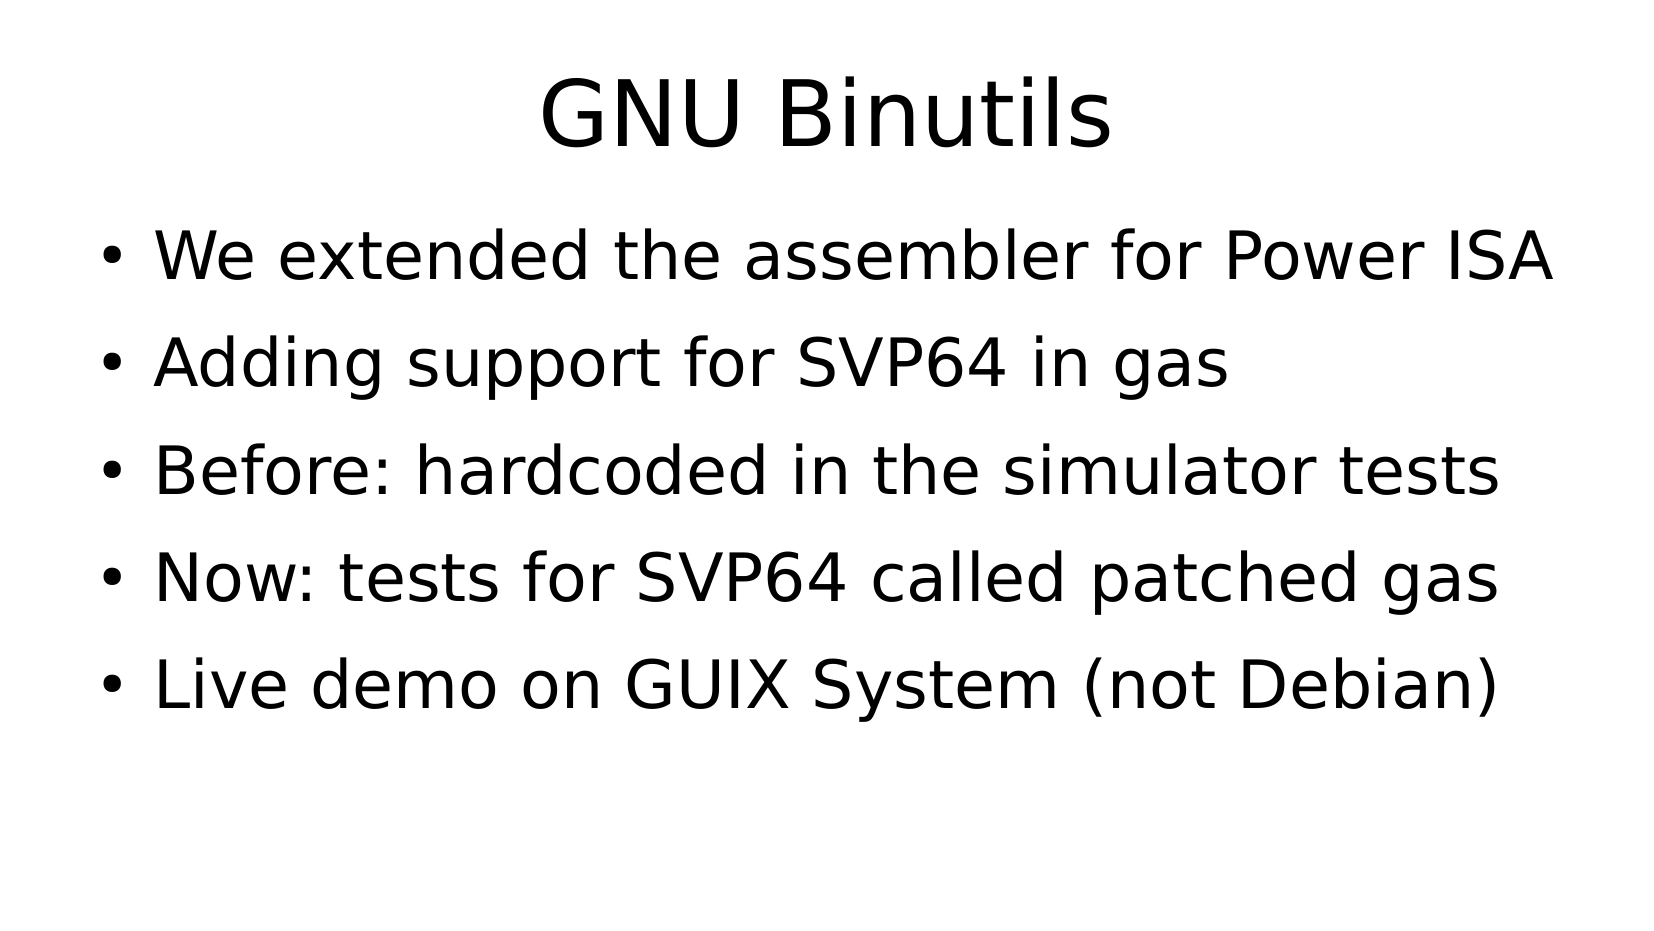

# GNU Binutils
We extended the assembler for Power ISA
Adding support for SVP64 in gas
Before: hardcoded in the simulator tests
Now: tests for SVP64 called patched gas
Live demo on GUIX System (not Debian)